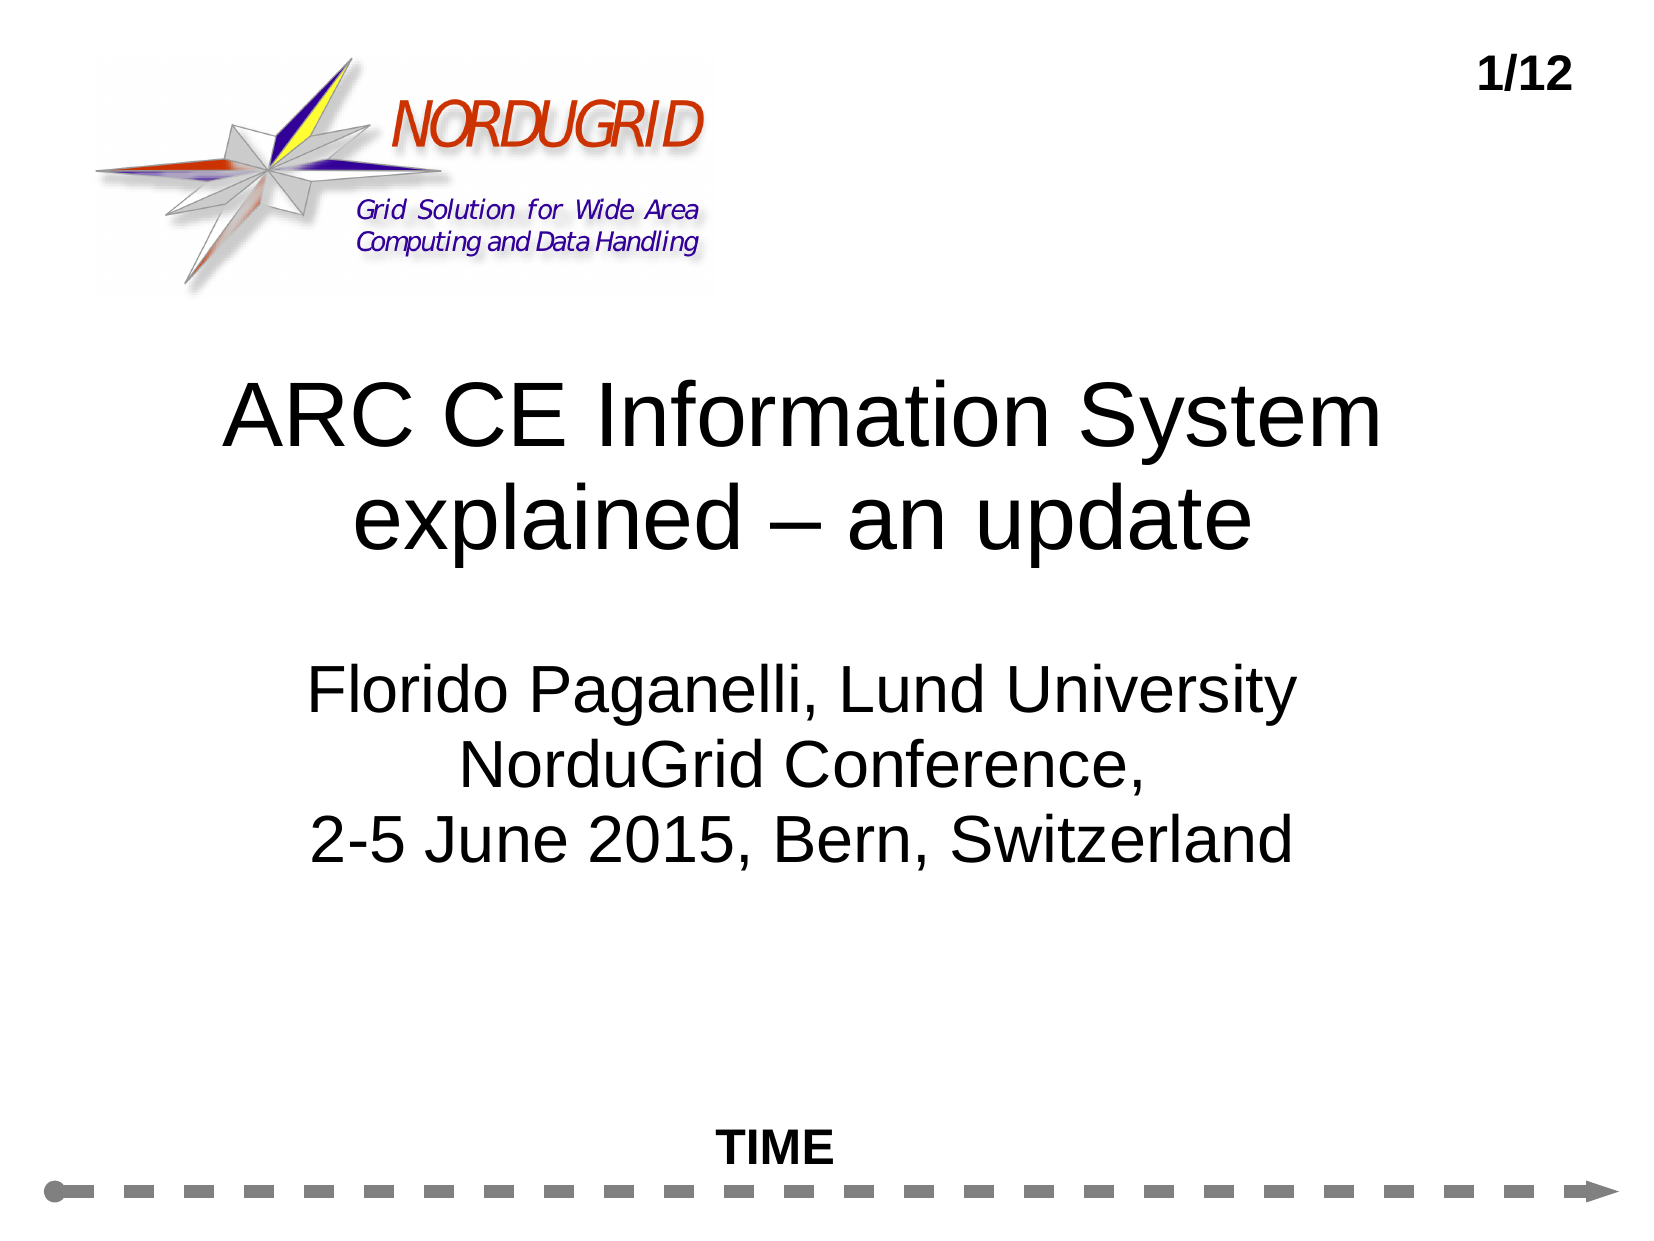

1
# ARC CE Information System explained – an update
Florido Paganelli, Lund University
NorduGrid Conference,
2-5 June 2015, Bern, Switzerland